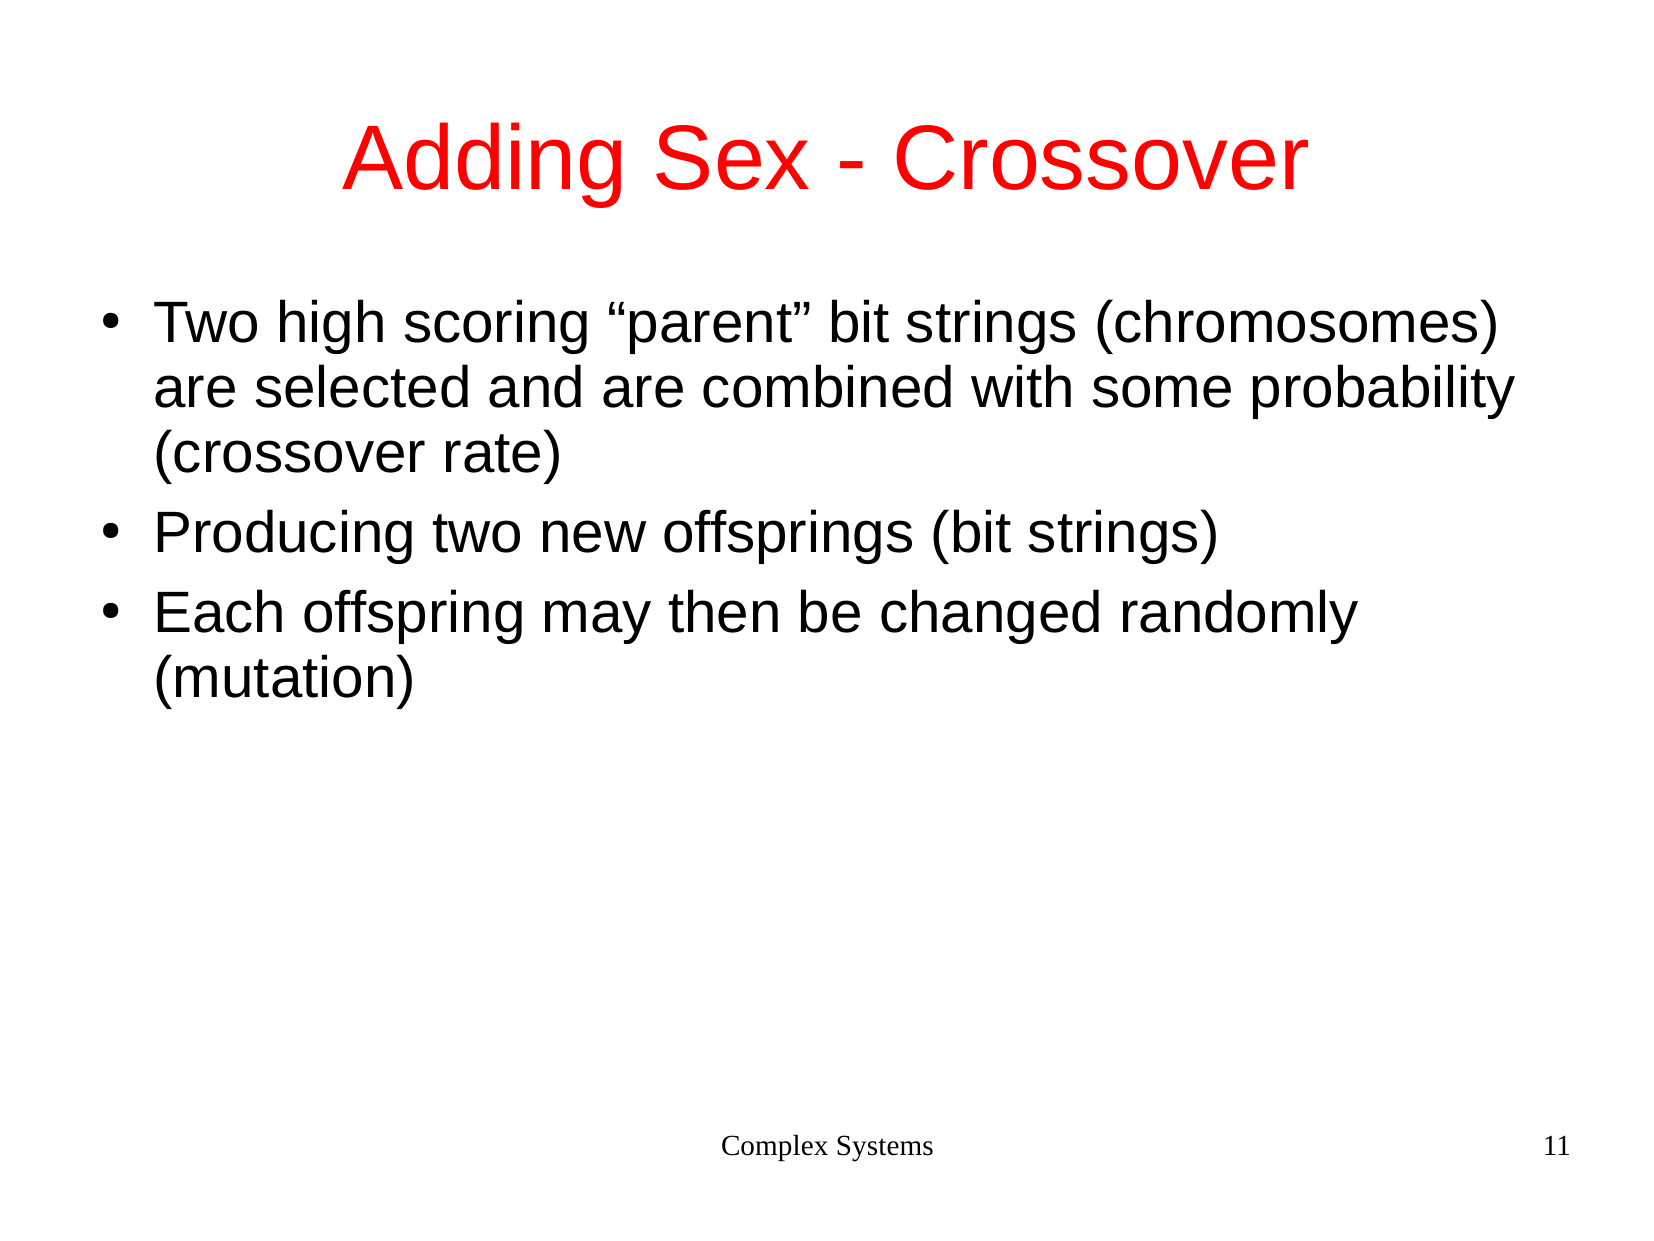

# Adding Sex - Crossover
Two high scoring “parent” bit strings (chromosomes) are selected and are combined with some probability (crossover rate)
Producing two new offsprings (bit strings)
Each offspring may then be changed randomly (mutation)
Complex Systems
11